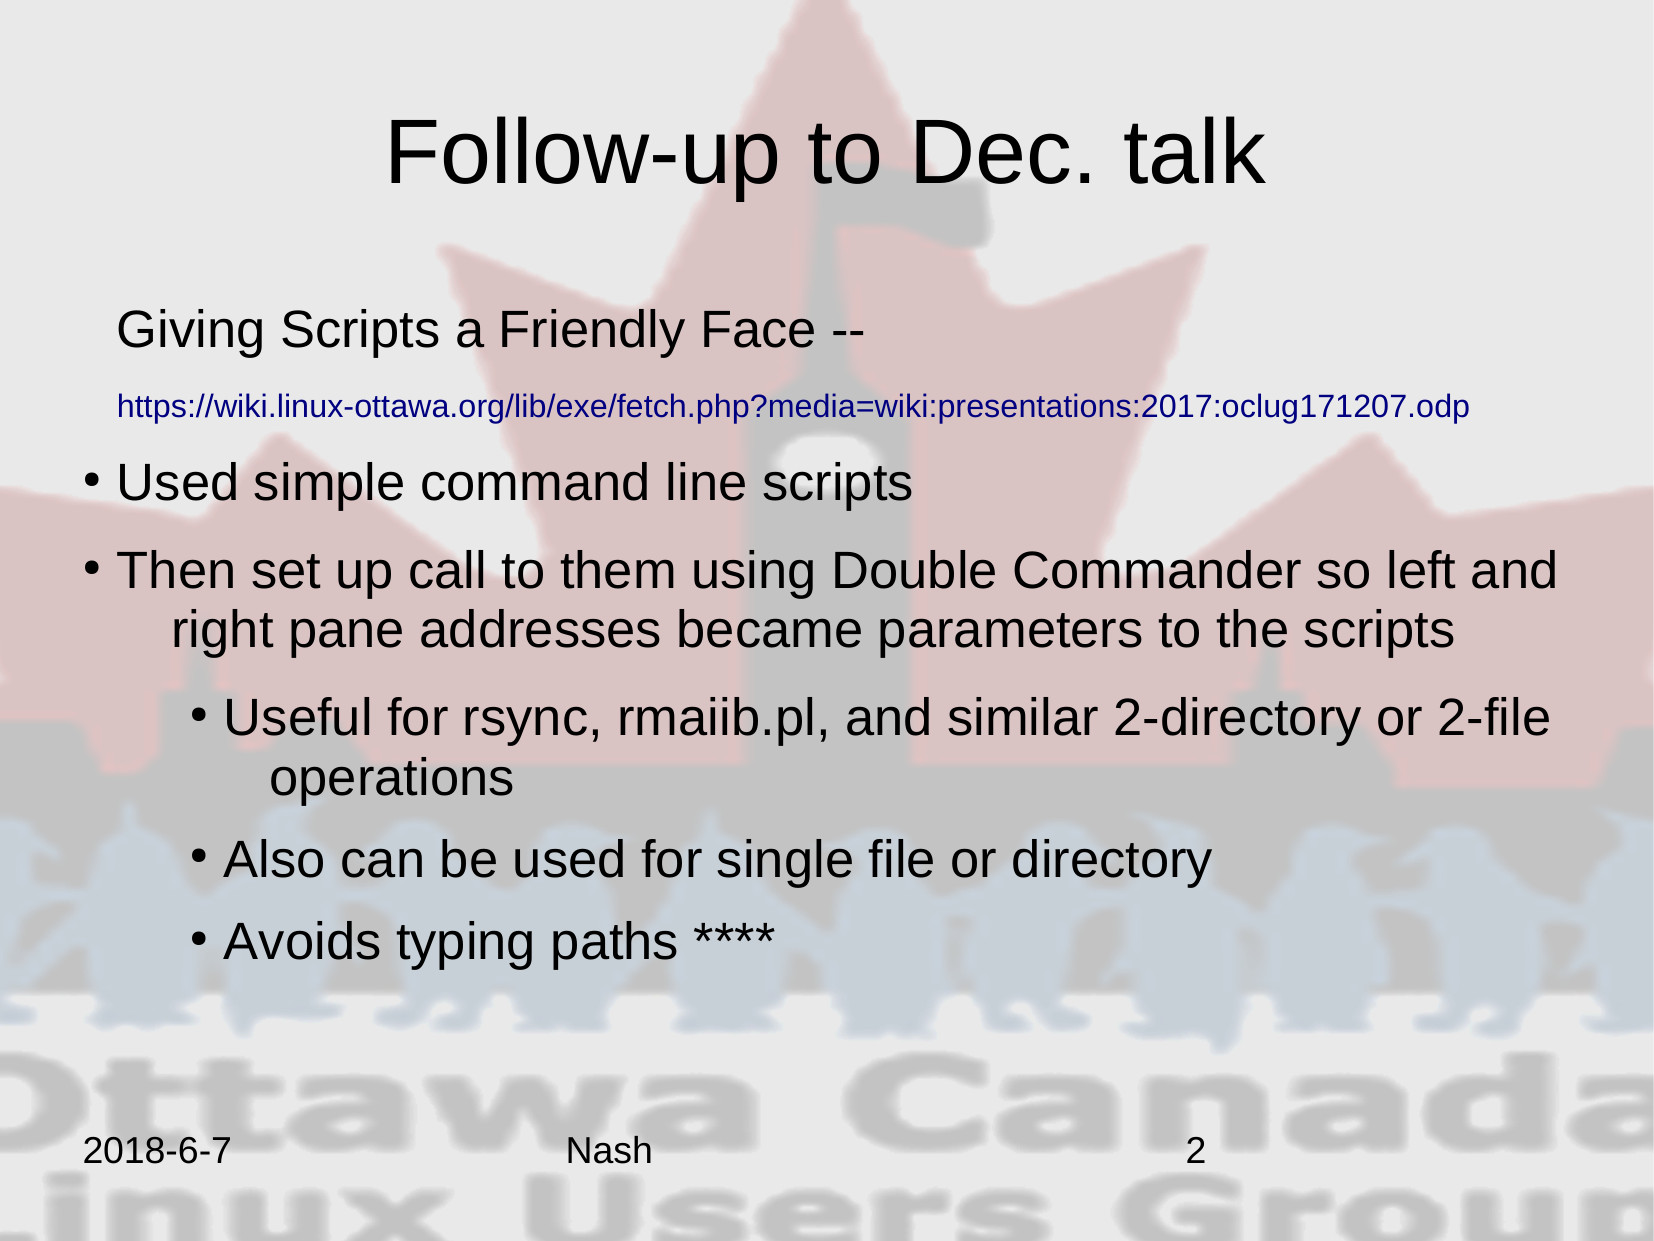

# Follow-up to Dec. talk
Giving Scripts a Friendly Face --
https://wiki.linux-ottawa.org/lib/exe/fetch.php?media=wiki:presentations:2017:oclug171207.odp
Used simple command line scripts
Then set up call to them using Double Commander so left and right pane addresses became parameters to the scripts
Useful for rsync, rmaiib.pl, and similar 2-directory or 2-file operations
Also can be used for single file or directory
Avoids typing paths ****
2